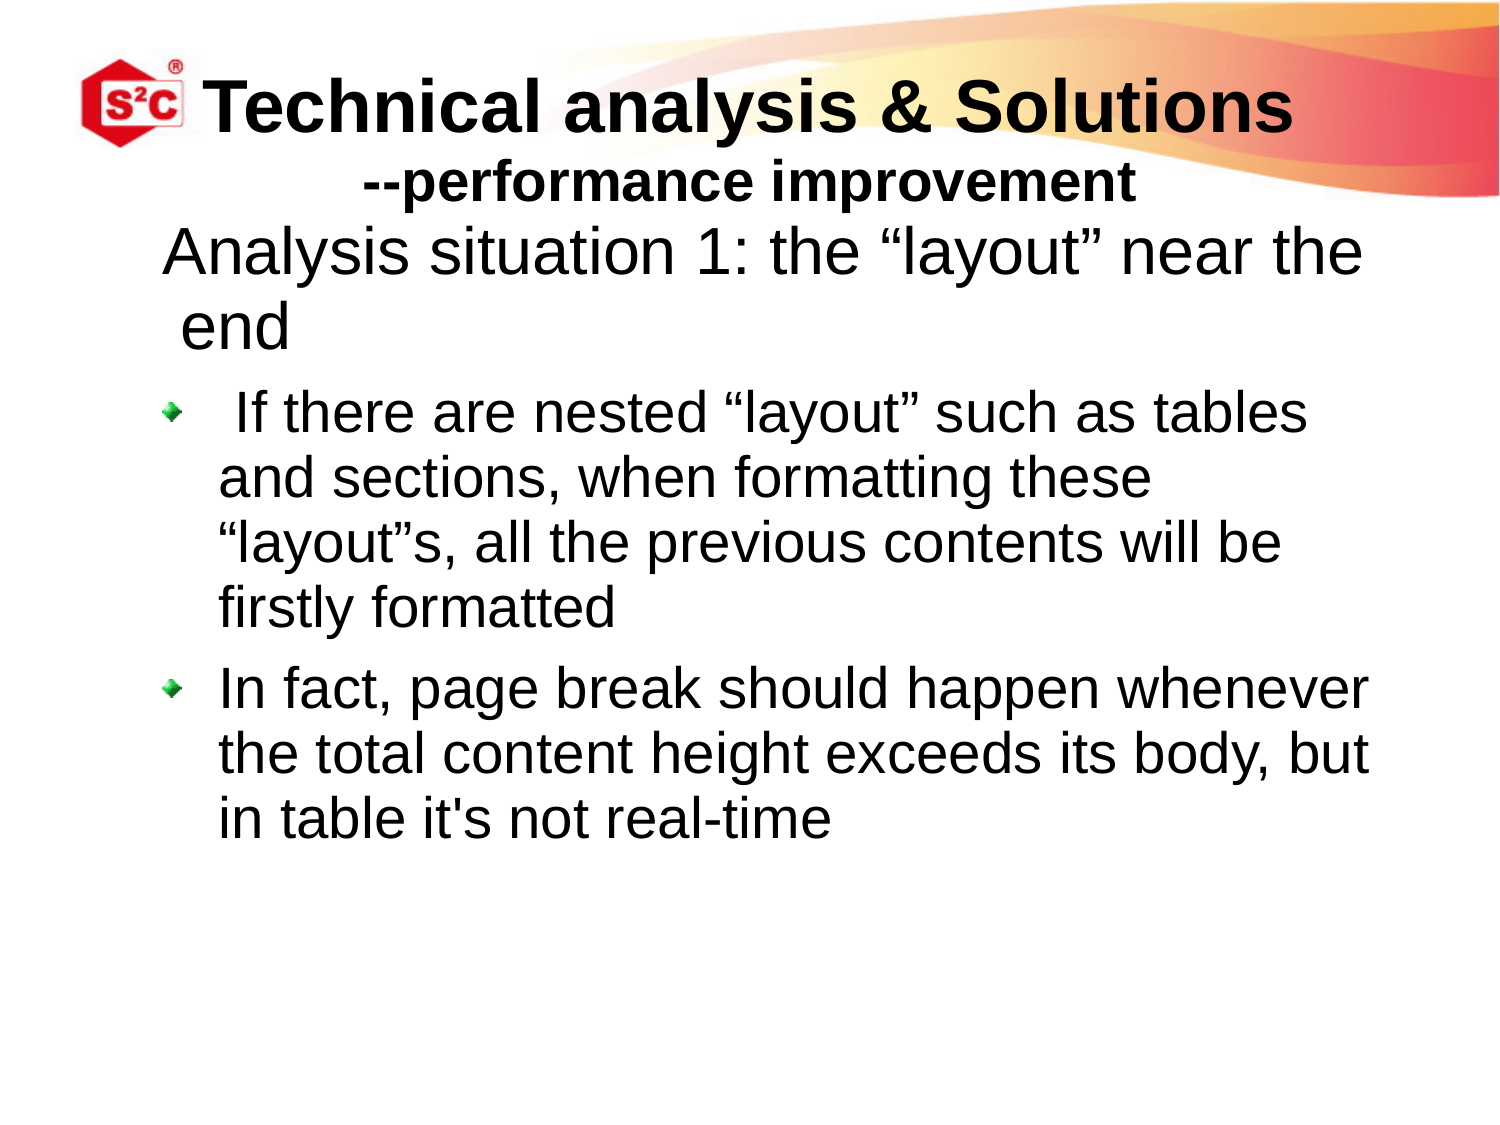

# Technical analysis & Solutions --performance improvement
Analysis situation 1: the “layout” near the end
 If there are nested “layout” such as tables and sections, when formatting these “layout”s, all the previous contents will be firstly formatted
In fact, page break should happen whenever the total content height exceeds its body, but in table it's not real-time